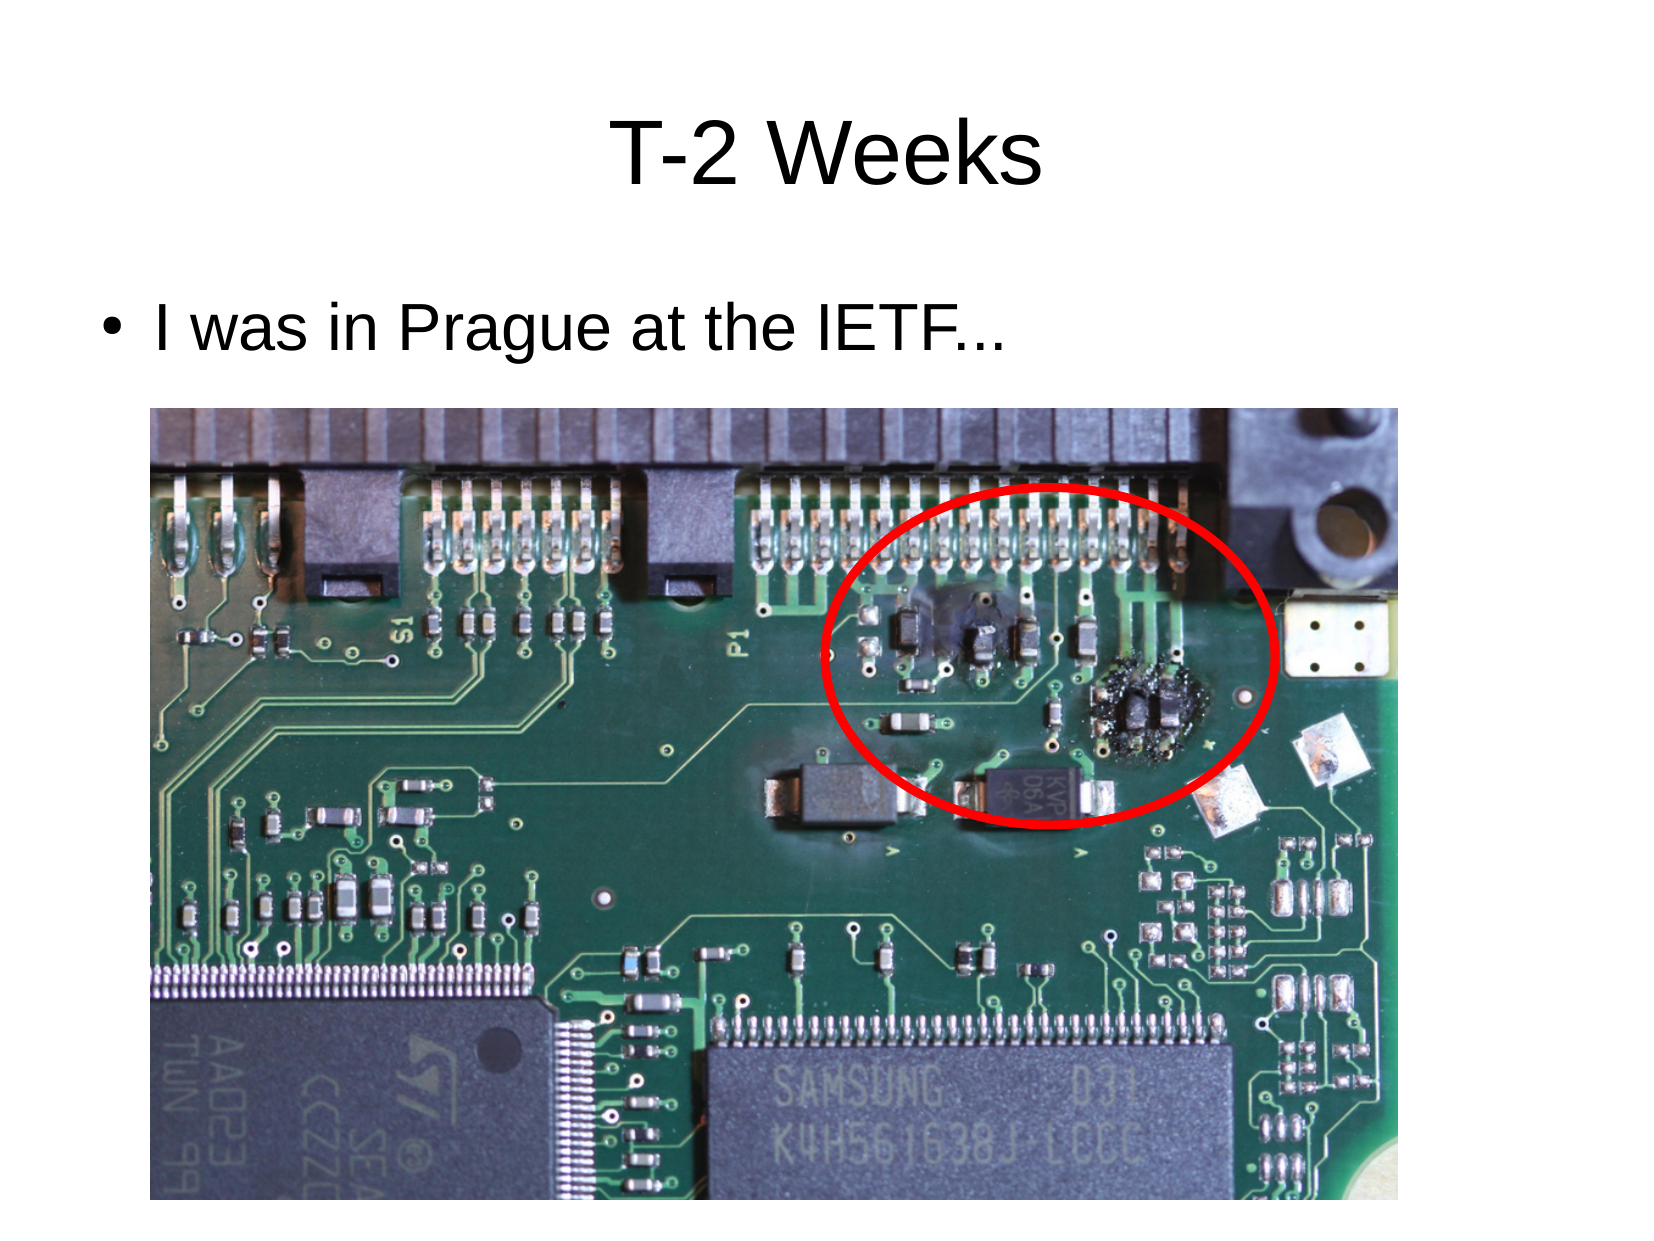

# T-2 Weeks
I was in Prague at the IETF...